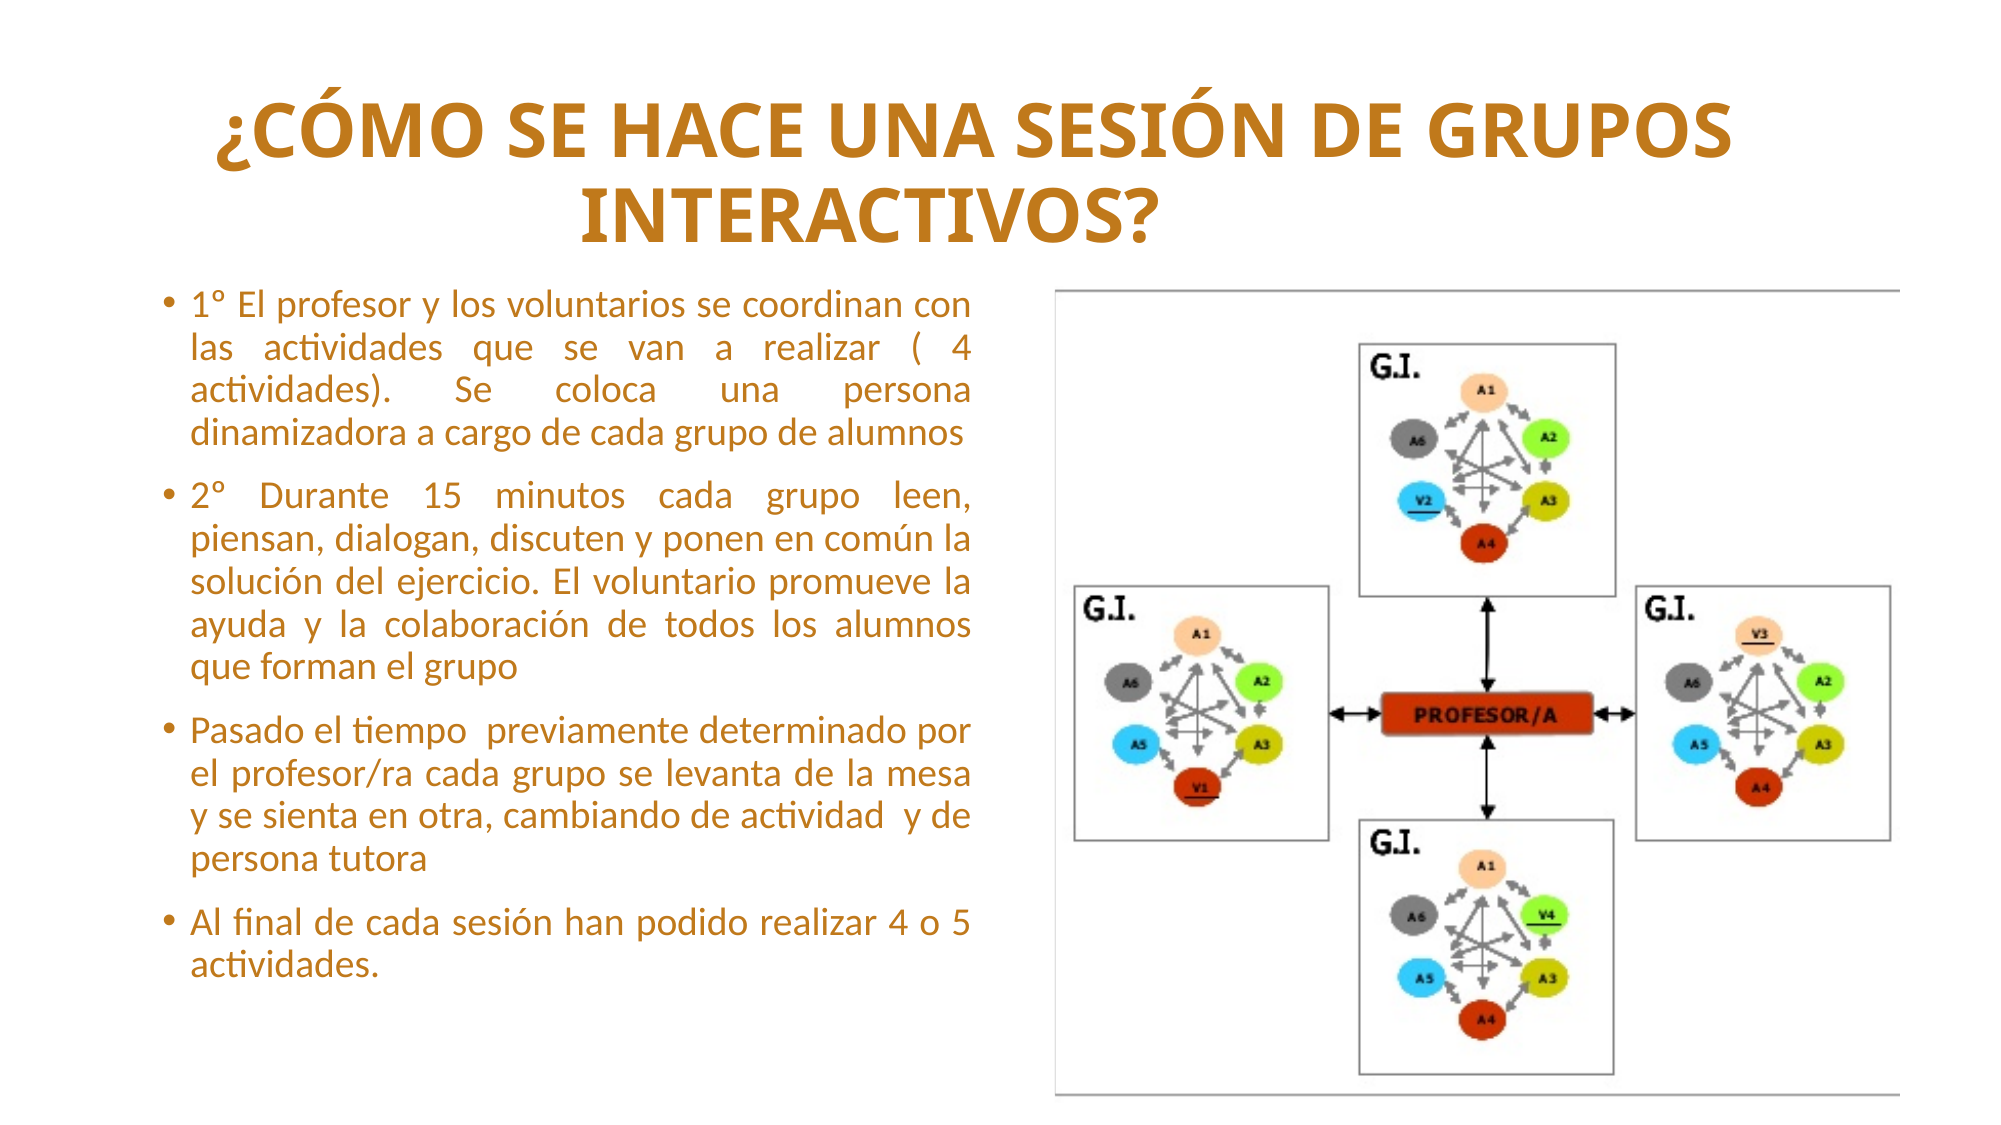

# ¿CÓMO SE HACE UNA SESIÓN DE GRUPOS INTERACTIVOS?
1º El profesor y los voluntarios se coordinan con las actividades que se van a realizar ( 4 actividades). Se coloca una persona dinamizadora a cargo de cada grupo de alumnos
2º Durante 15 minutos cada grupo leen, piensan, dialogan, discuten y ponen en común la solución del ejercicio. El voluntario promueve la ayuda y la colaboración de todos los alumnos que forman el grupo
Pasado el tiempo previamente determinado por el profesor/ra cada grupo se levanta de la mesa y se sienta en otra, cambiando de actividad y de persona tutora
Al final de cada sesión han podido realizar 4 o 5 actividades.